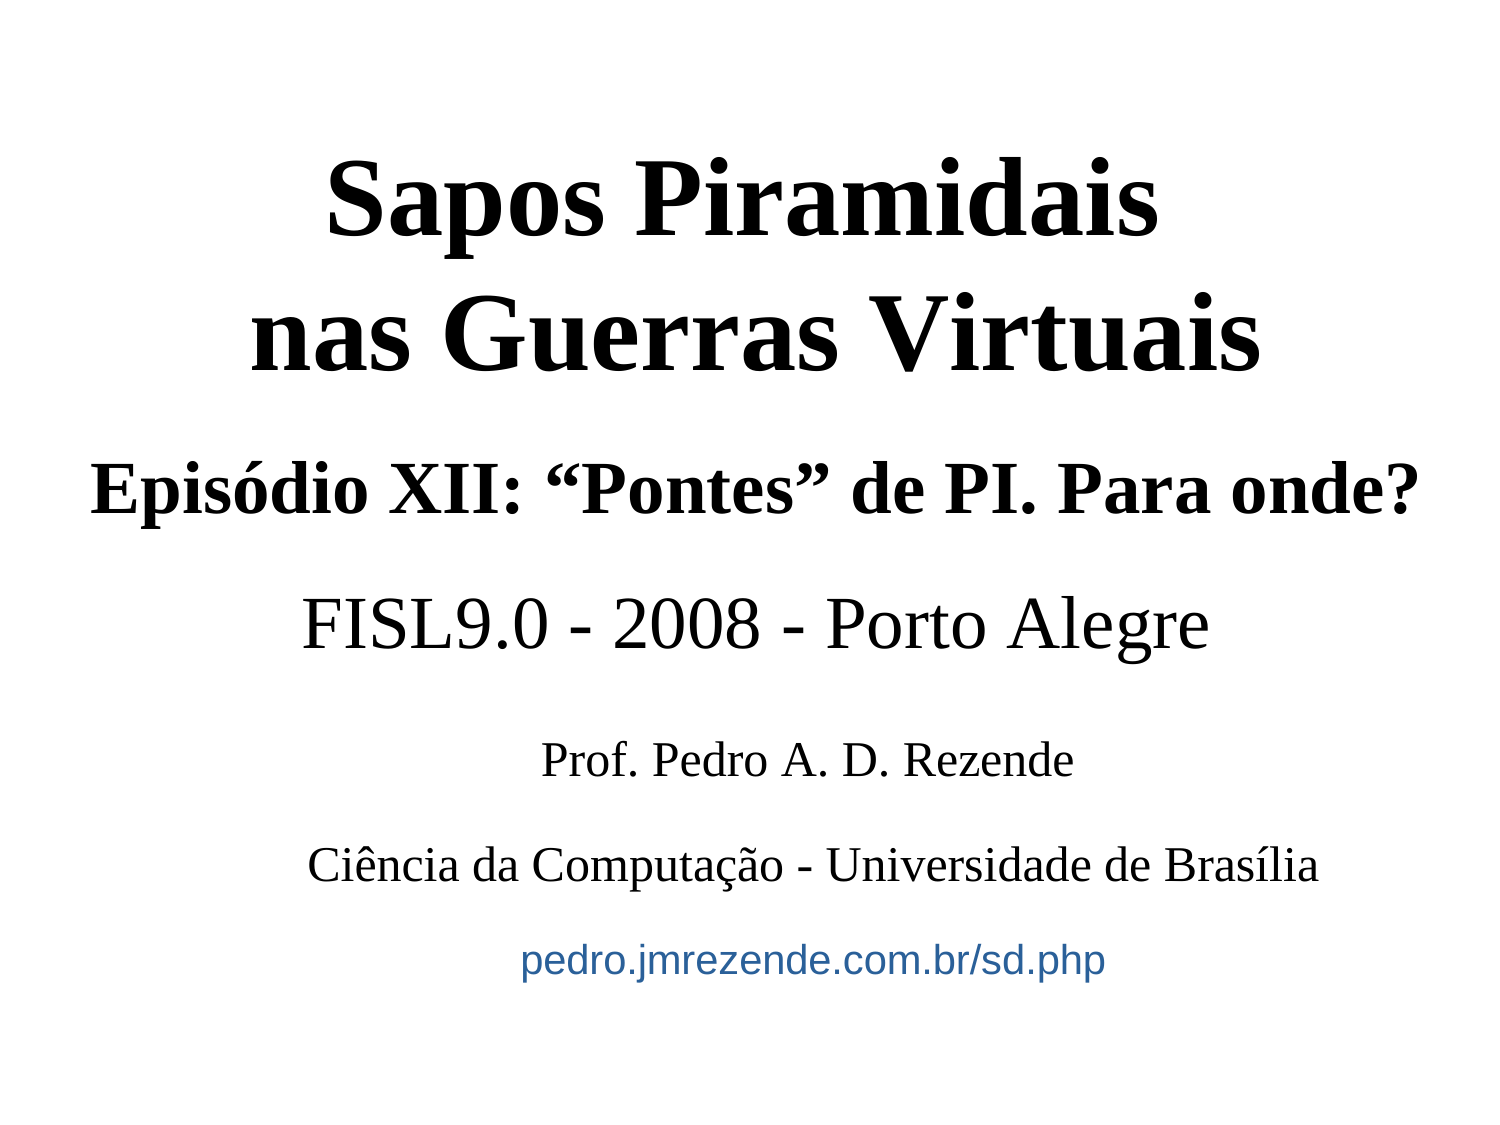

# Sapos Piramidais nas Guerras Virtuais Episódio XII: “Pontes” de PI. Para onde? FISL9.0 - 2008 - Porto Alegre
Prof. Pedro A. D. Rezende
Ciência da Computação - Universidade de Brasília
pedro.jmrezende.com.br/sd.php